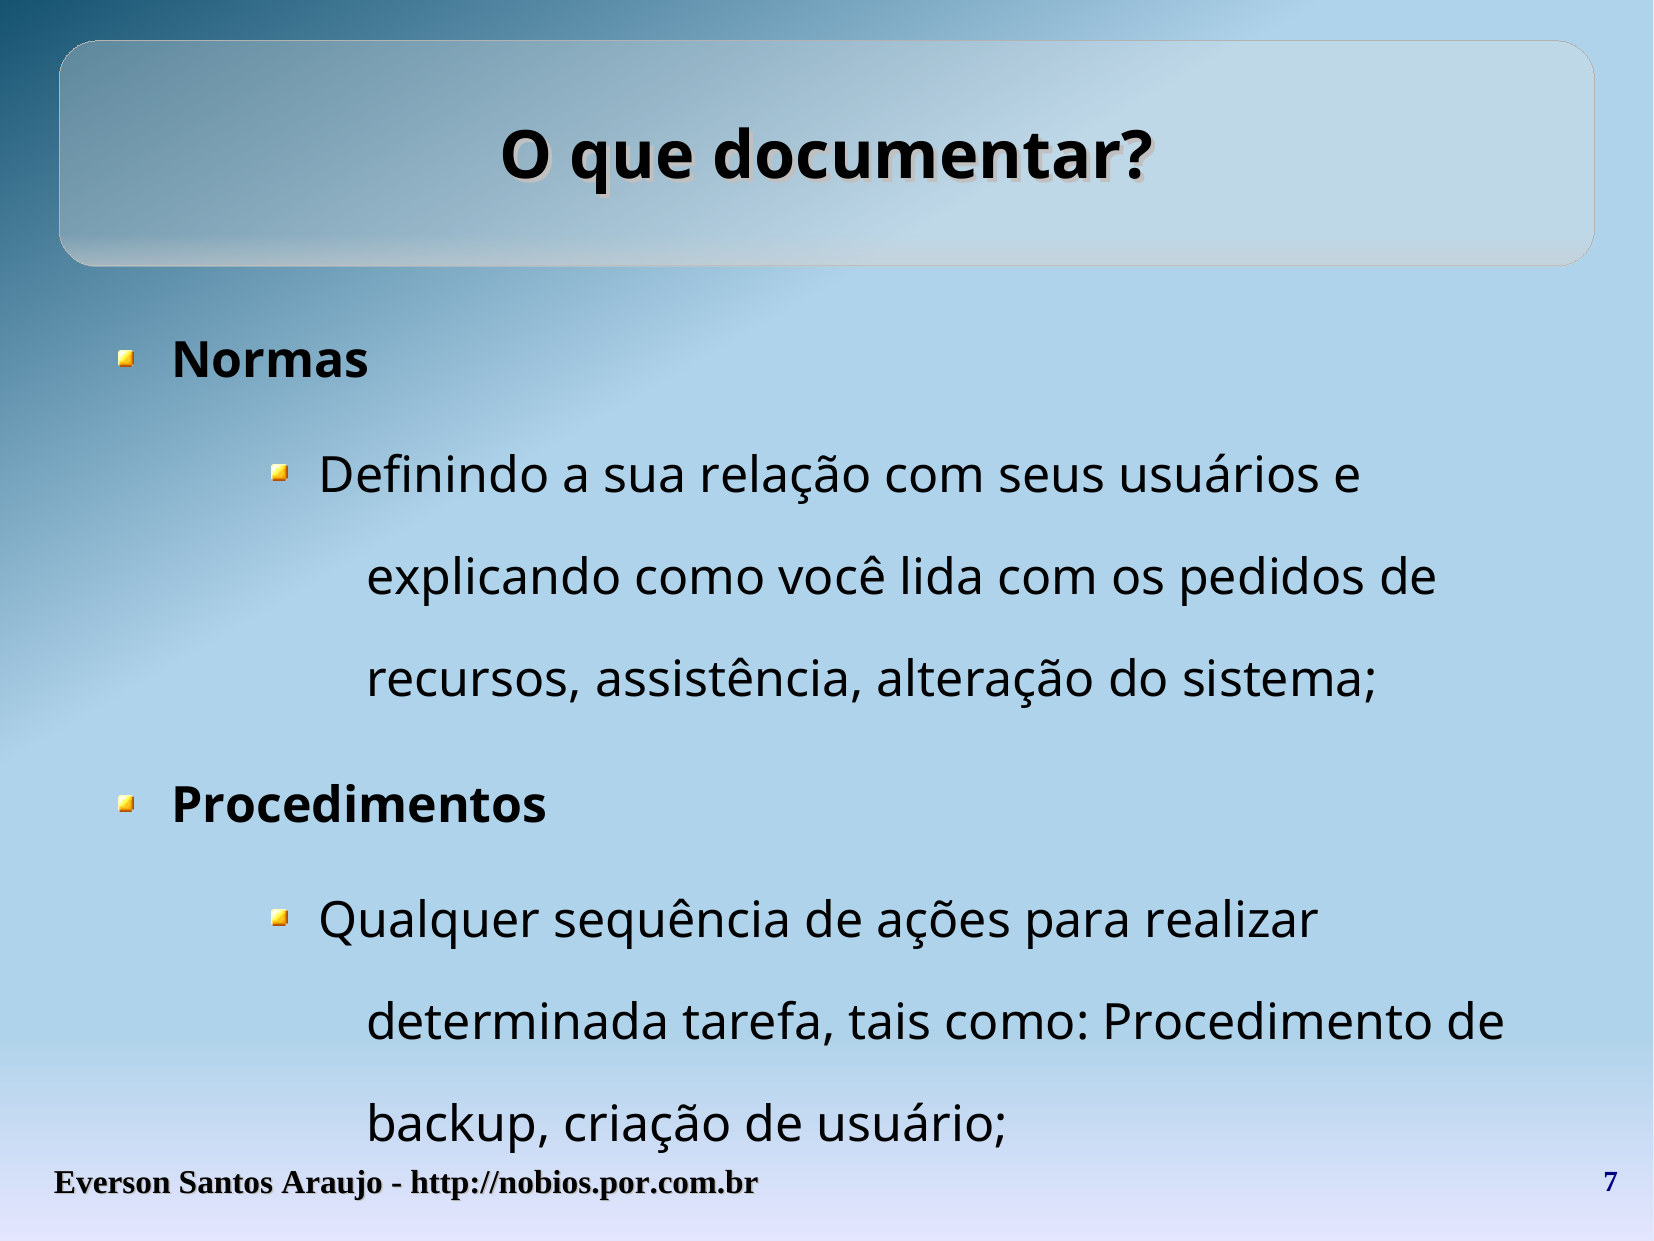

# O que documentar?
Normas
Definindo a sua relação com seus usuários e explicando como você lida com os pedidos de recursos, assistência, alteração do sistema;
Procedimentos
Qualquer sequência de ações para realizar determinada tarefa, tais como: Procedimento de backup, criação de usuário;
Everson Santos Araujo - http://nobios.por.com.br
7